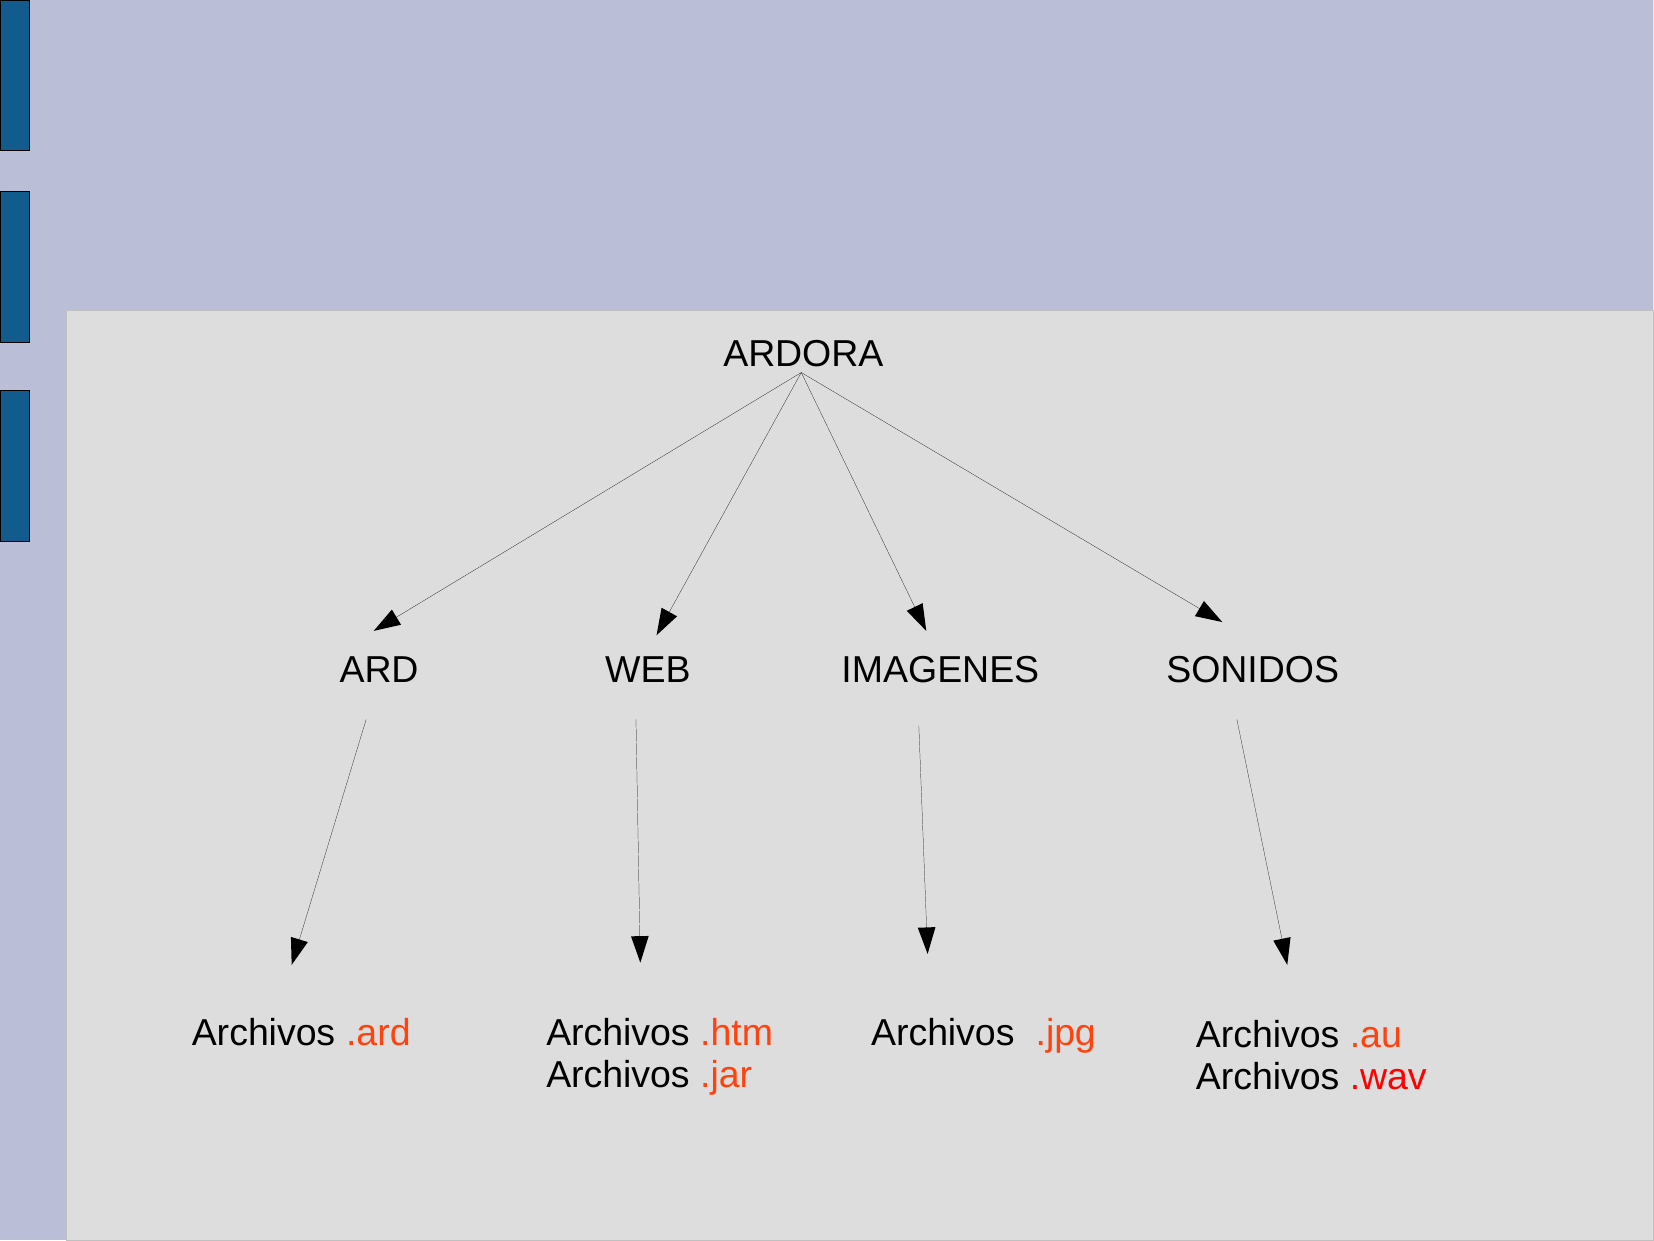

ARDORA
ARD
WEB
IMAGENES
SONIDOS
Archivos .ard
Archivos .htm
Archivos .jar
Archivos .jpg
Archivos .au
Archivos .wav